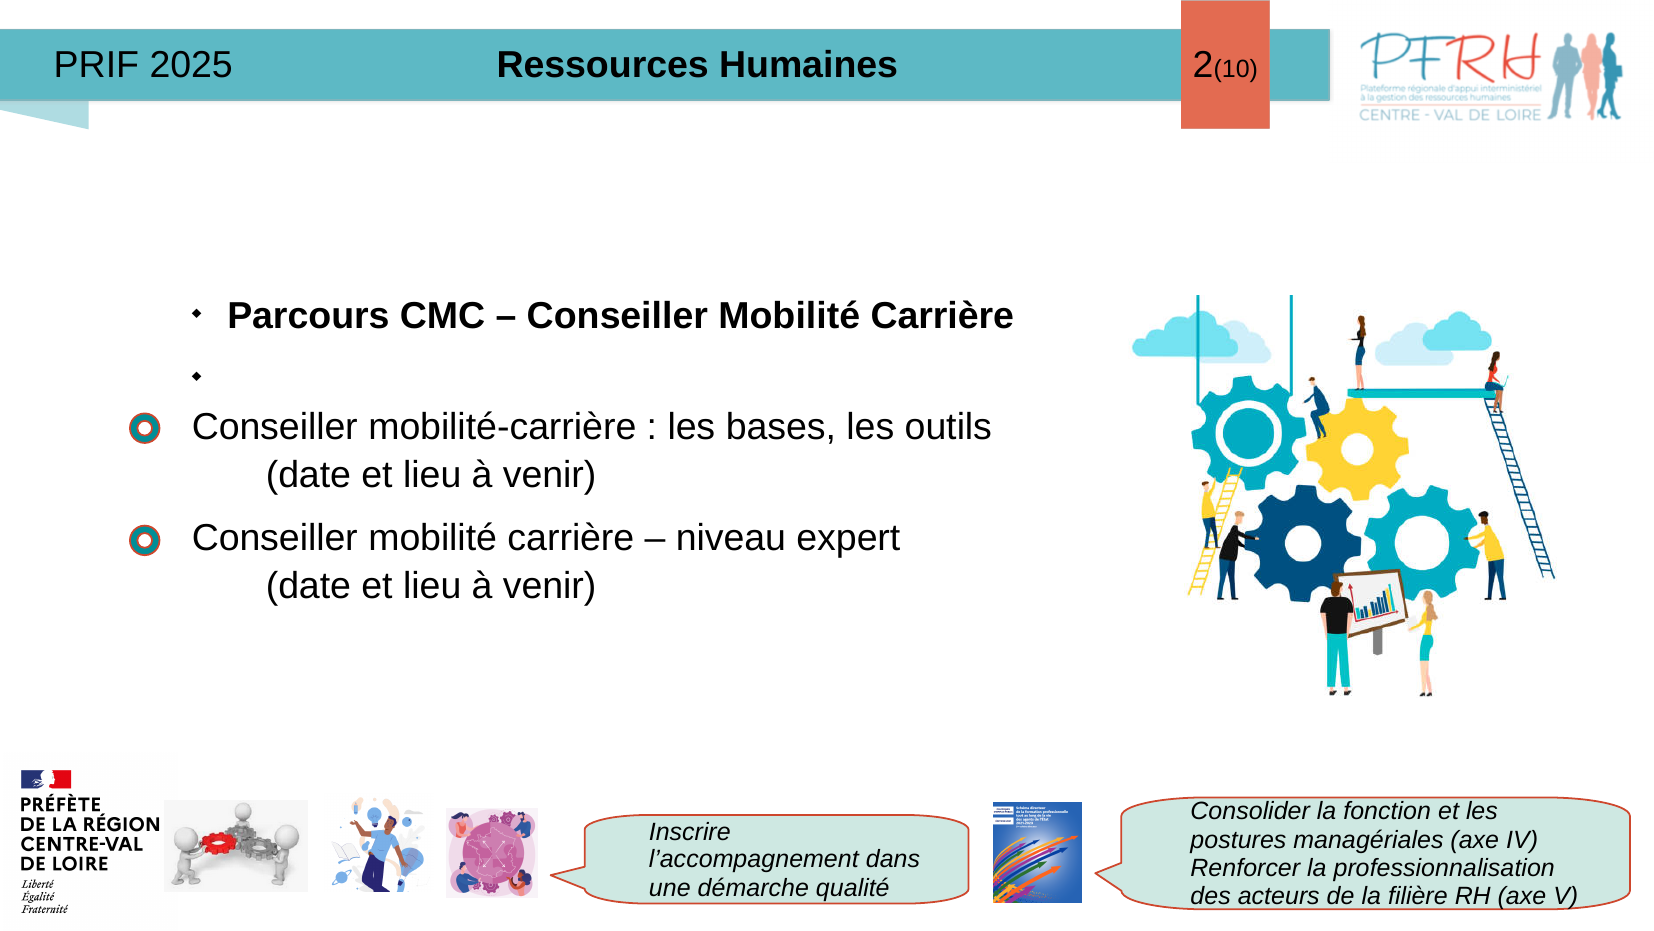

2(10)
PRIF 2025				Ressources Humaines
Parcours CMC – Conseiller Mobilité Carrière
Conseiller mobilité-carrière : les bases, les outils
	(date et lieu à venir)
Conseiller mobilité carrière – niveau expert
	(date et lieu à venir)
Consolider la fonction et les postures managériales (axe IV)
Renforcer la professionnalisation des acteurs de la filière RH (axe V)
Inscrire l’accompagnement dans une démarche qualité